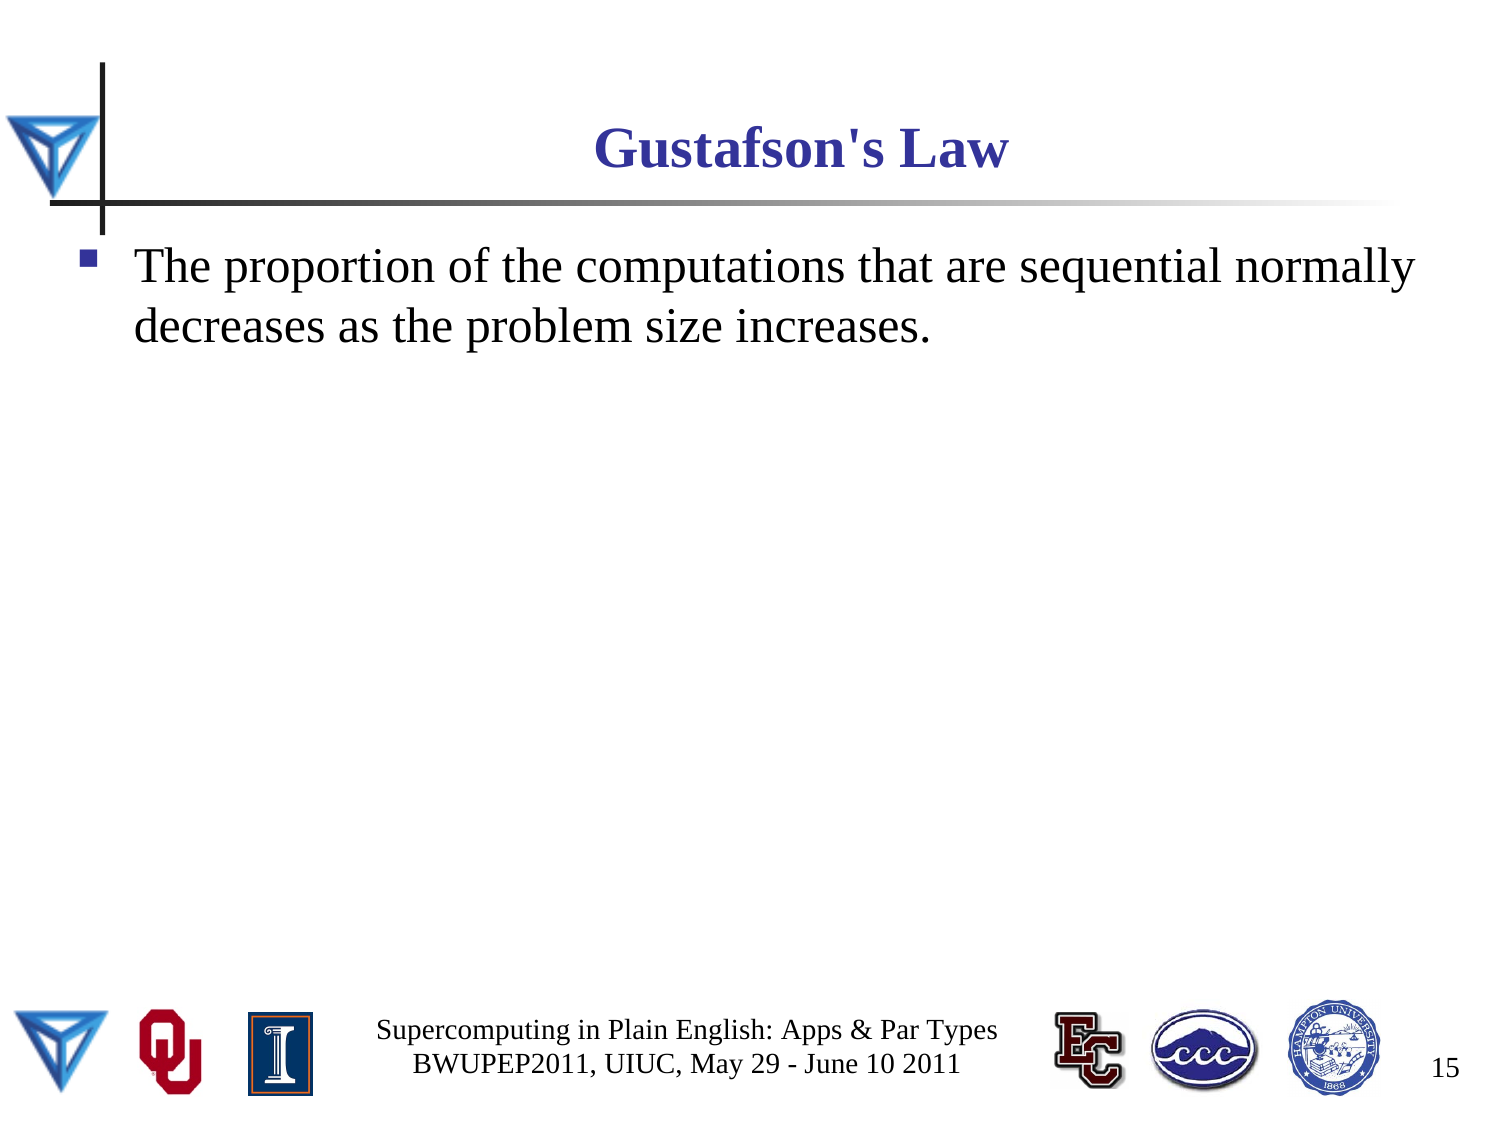

# Gustafson's Law
The proportion of the computations that are sequential normally decreases as the problem size increases.
Supercomputing in Plain English: Apps & Par Types BWUPEP2011, UIUC, May 29 - June 10 2011